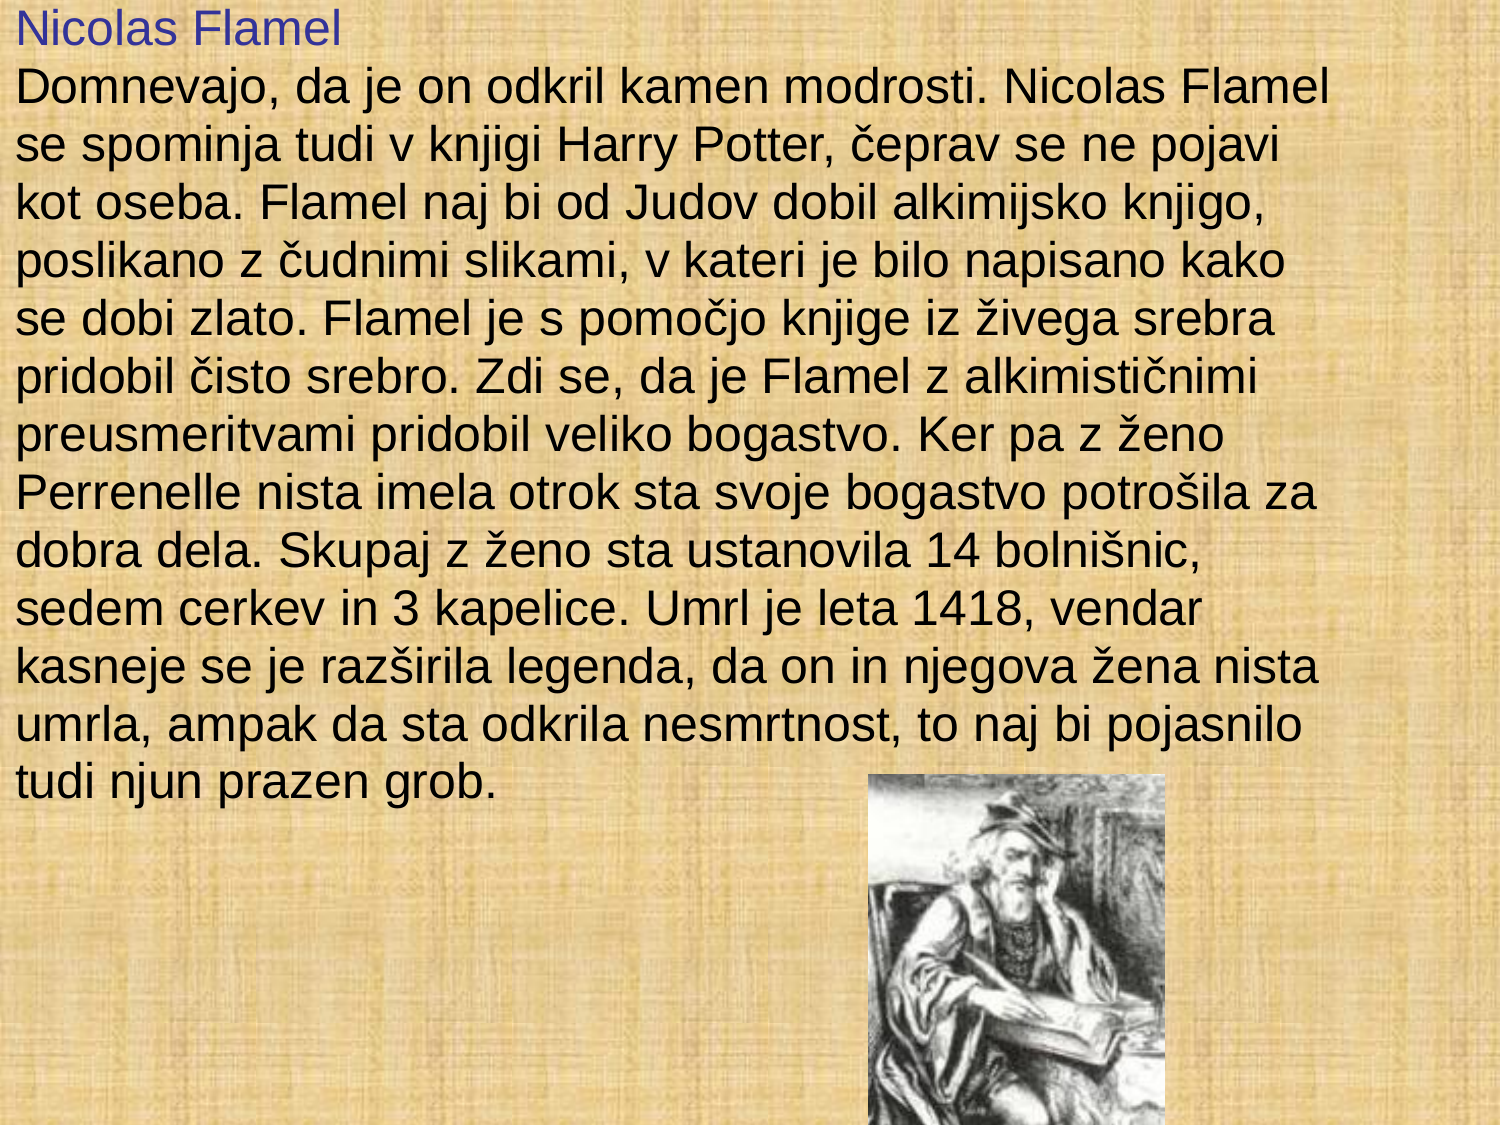

# Nicolas Flamel
Domnevajo, da je on odkril kamen modrosti. Nicolas Flamel
se spominja tudi v knjigi Harry Potter, čeprav se ne pojavi
kot oseba. Flamel naj bi od Judov dobil alkimijsko knjigo,
poslikano z čudnimi slikami, v kateri je bilo napisano kako
se dobi zlato. Flamel je s pomočjo knjige iz živega srebra
pridobil čisto srebro. Zdi se, da je Flamel z alkimističnimi
preusmeritvami pridobil veliko bogastvo. Ker pa z ženo
Perrenelle nista imela otrok sta svoje bogastvo potrošila za
dobra dela. Skupaj z ženo sta ustanovila 14 bolnišnic,
sedem cerkev in 3 kapelice. Umrl je leta 1418, vendar
kasneje se je razširila legenda, da on in njegova žena nista
umrla, ampak da sta odkrila nesmrtnost, to naj bi pojasnilo
tudi njun prazen grob.